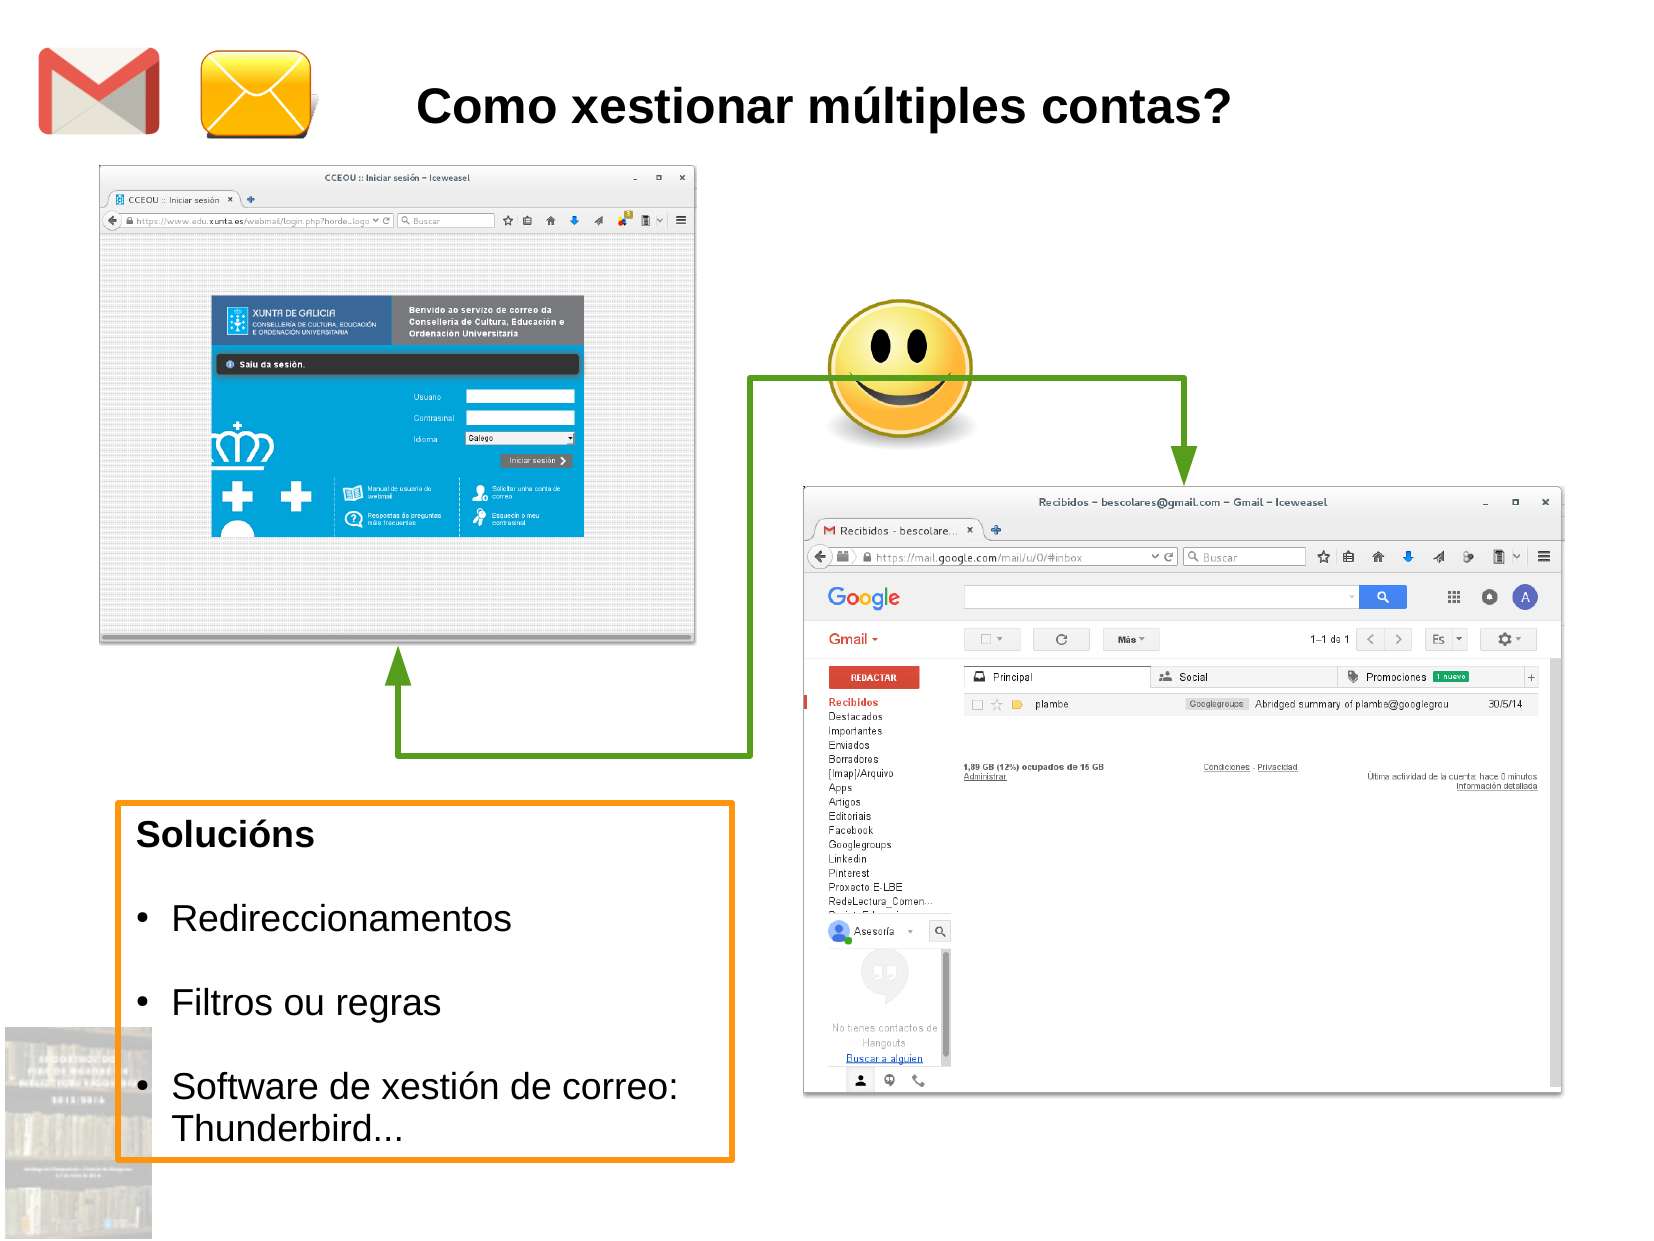

Como xestionar múltiples contas?
Solucións
Redireccionamentos
Filtros ou regras
Software de xestión de correo: Thunderbird...